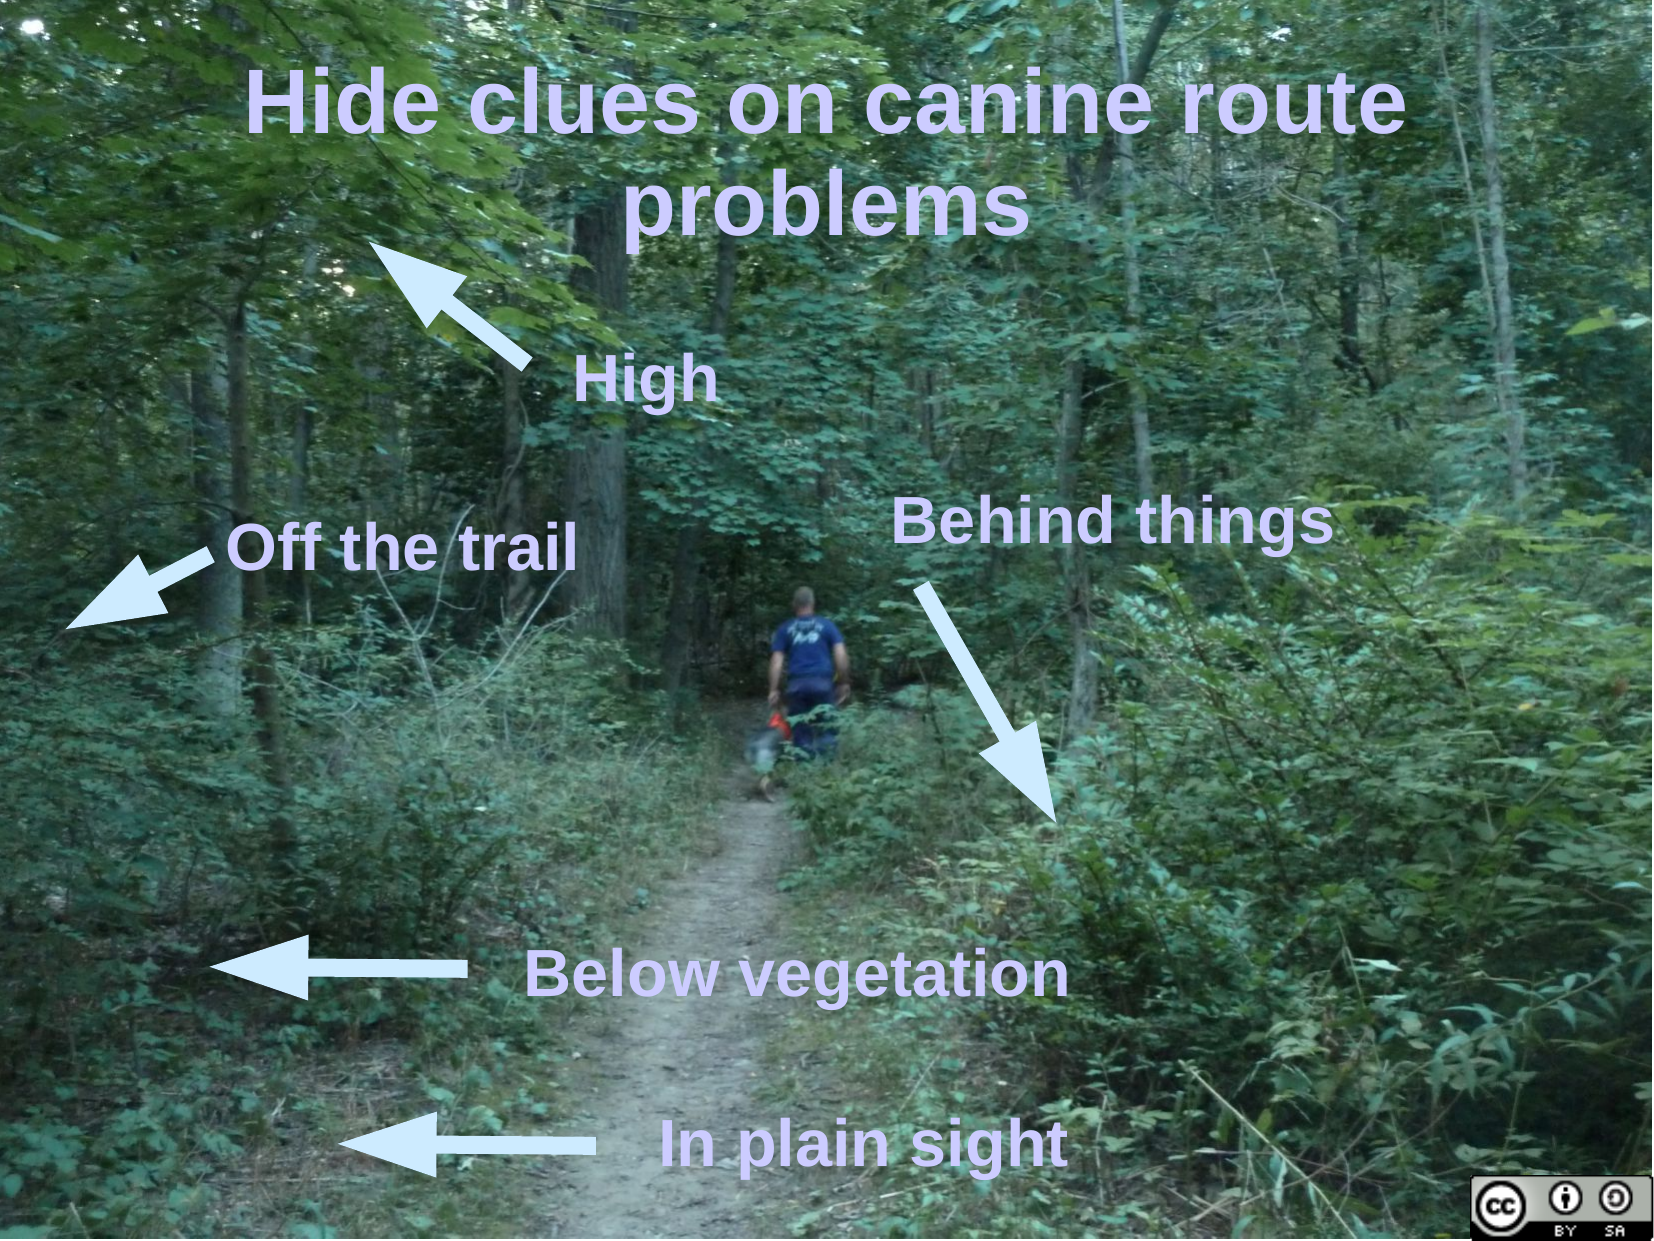

# Hide clues on canine route problems
High
Behind things
Off the trail
Below vegetation
In plain sight